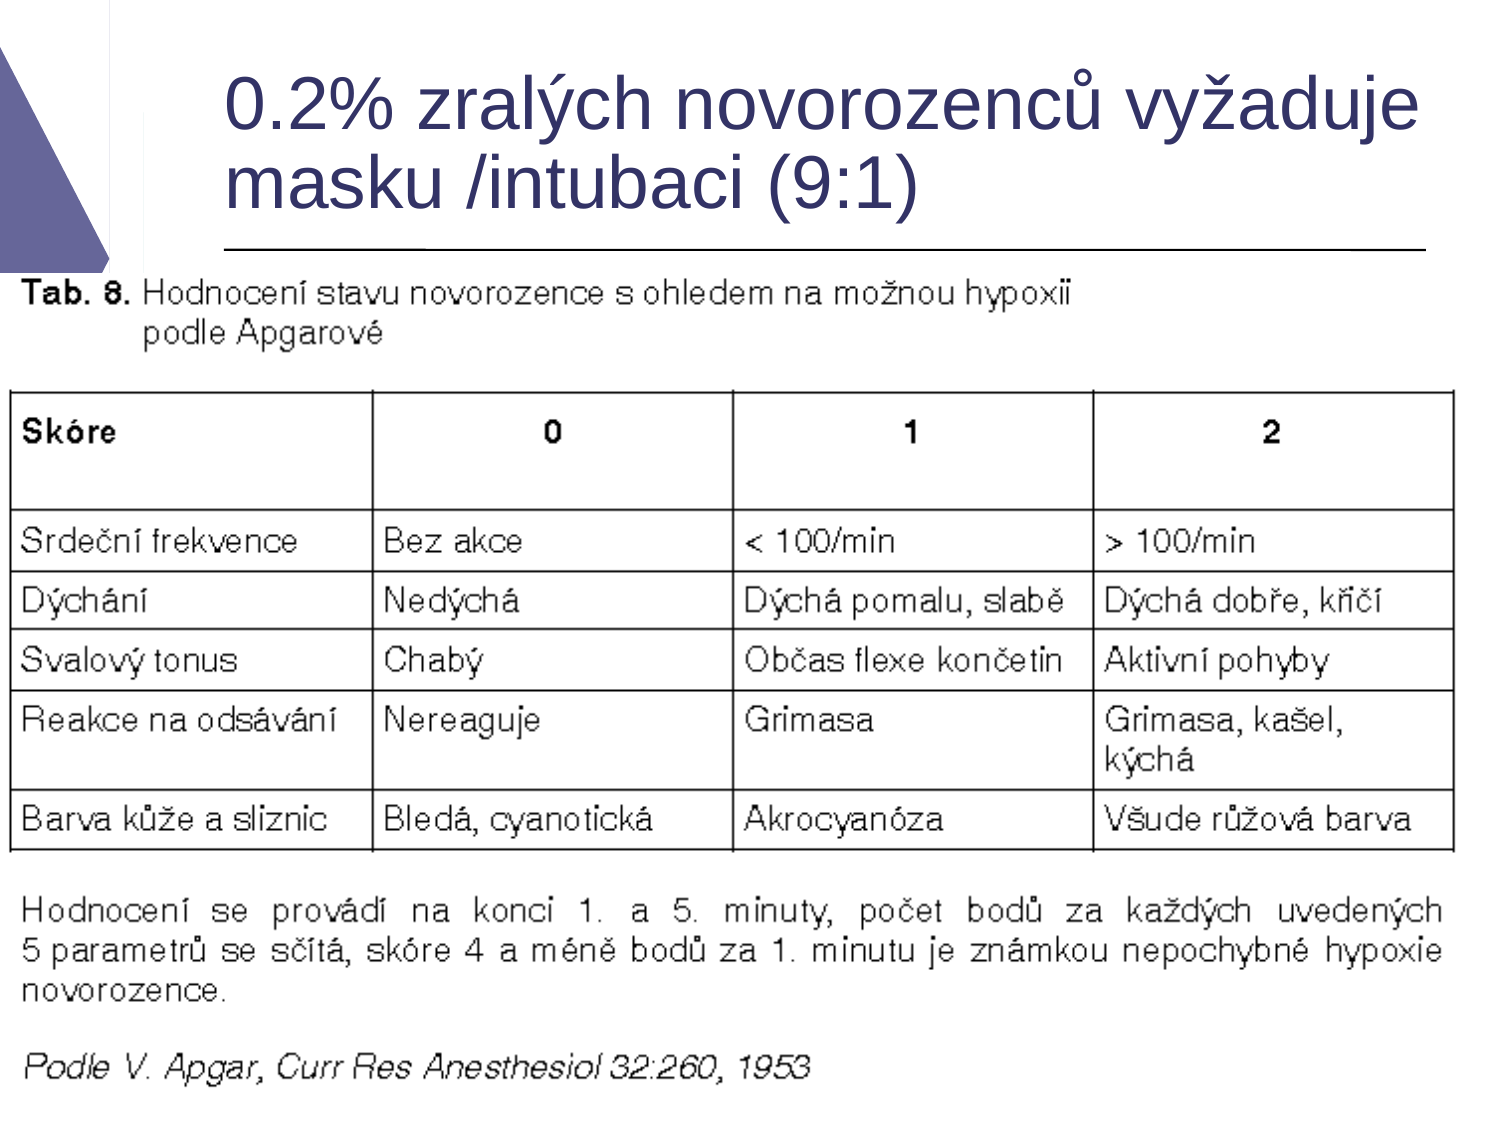

# 0.2% zralých novorozenců vyžaduje masku /intubaci (9:1)